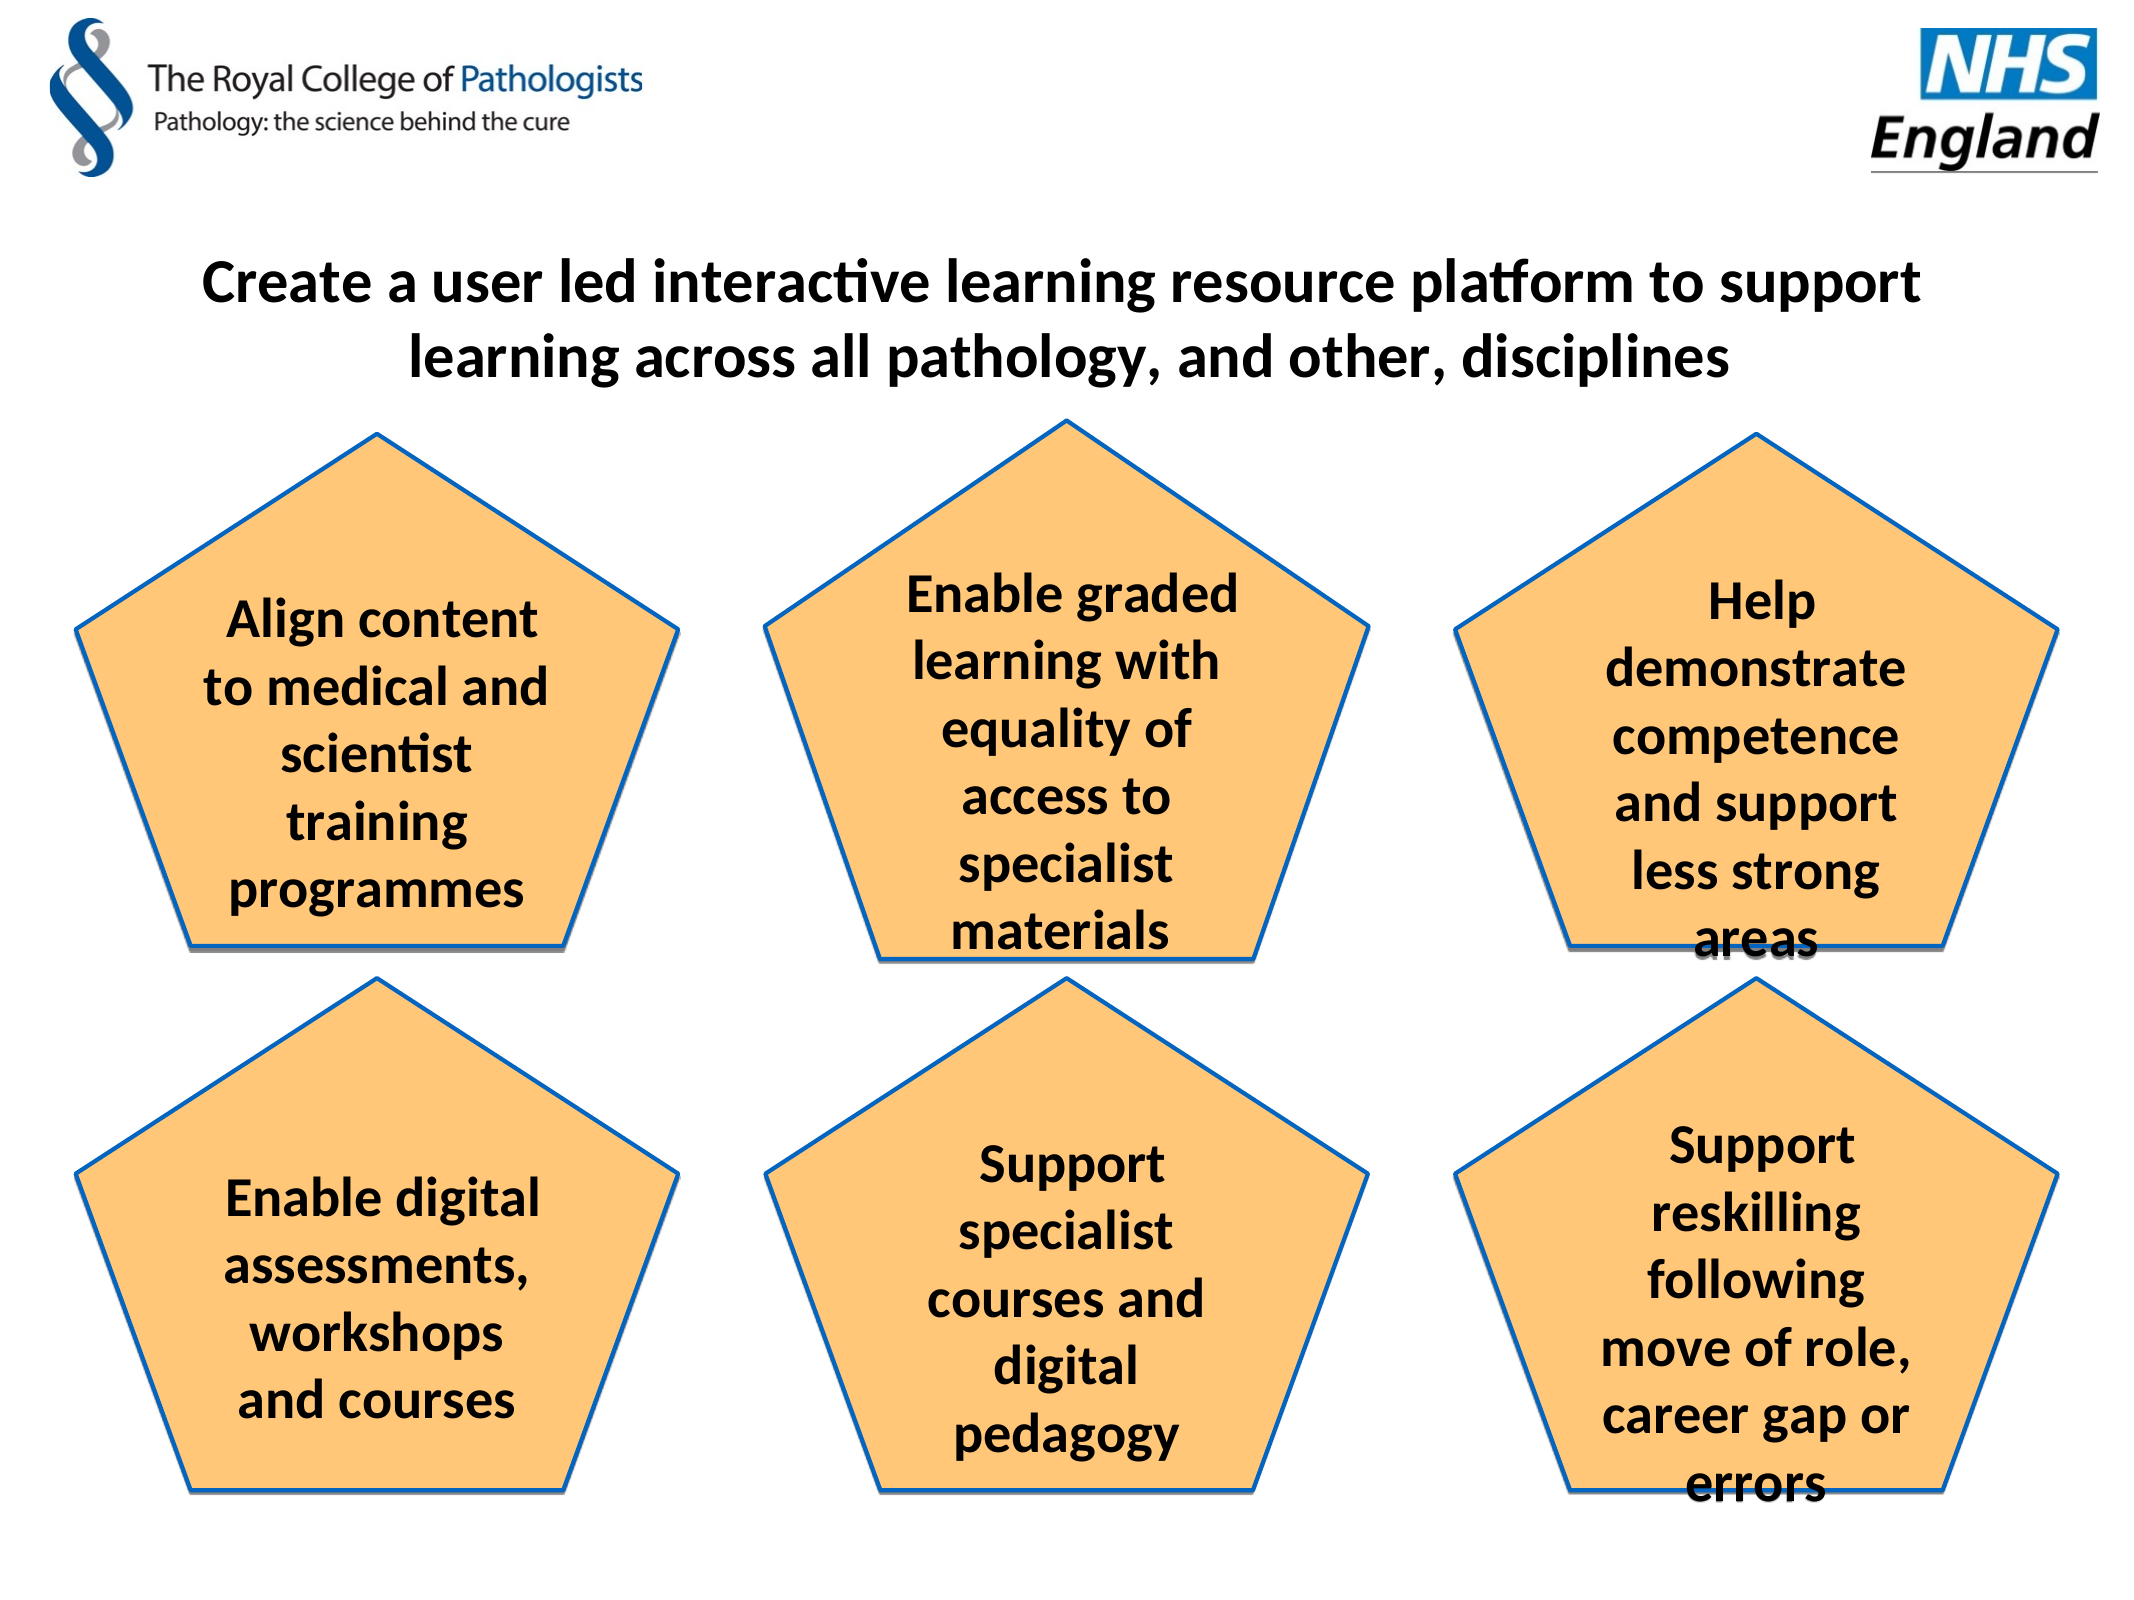

Create a user led interactive learning resource platform to support
 learning across all pathology, and other, disciplines
 Enable graded learning with equality of access to specialist materials
 Align content to medical and scientist training programmes
 Help demonstrate competence and support less strong areas
 Enable digital assessments, workshops and courses
 Support specialist courses and digital pedagogy
 Support reskilling following move of role, career gap or errors